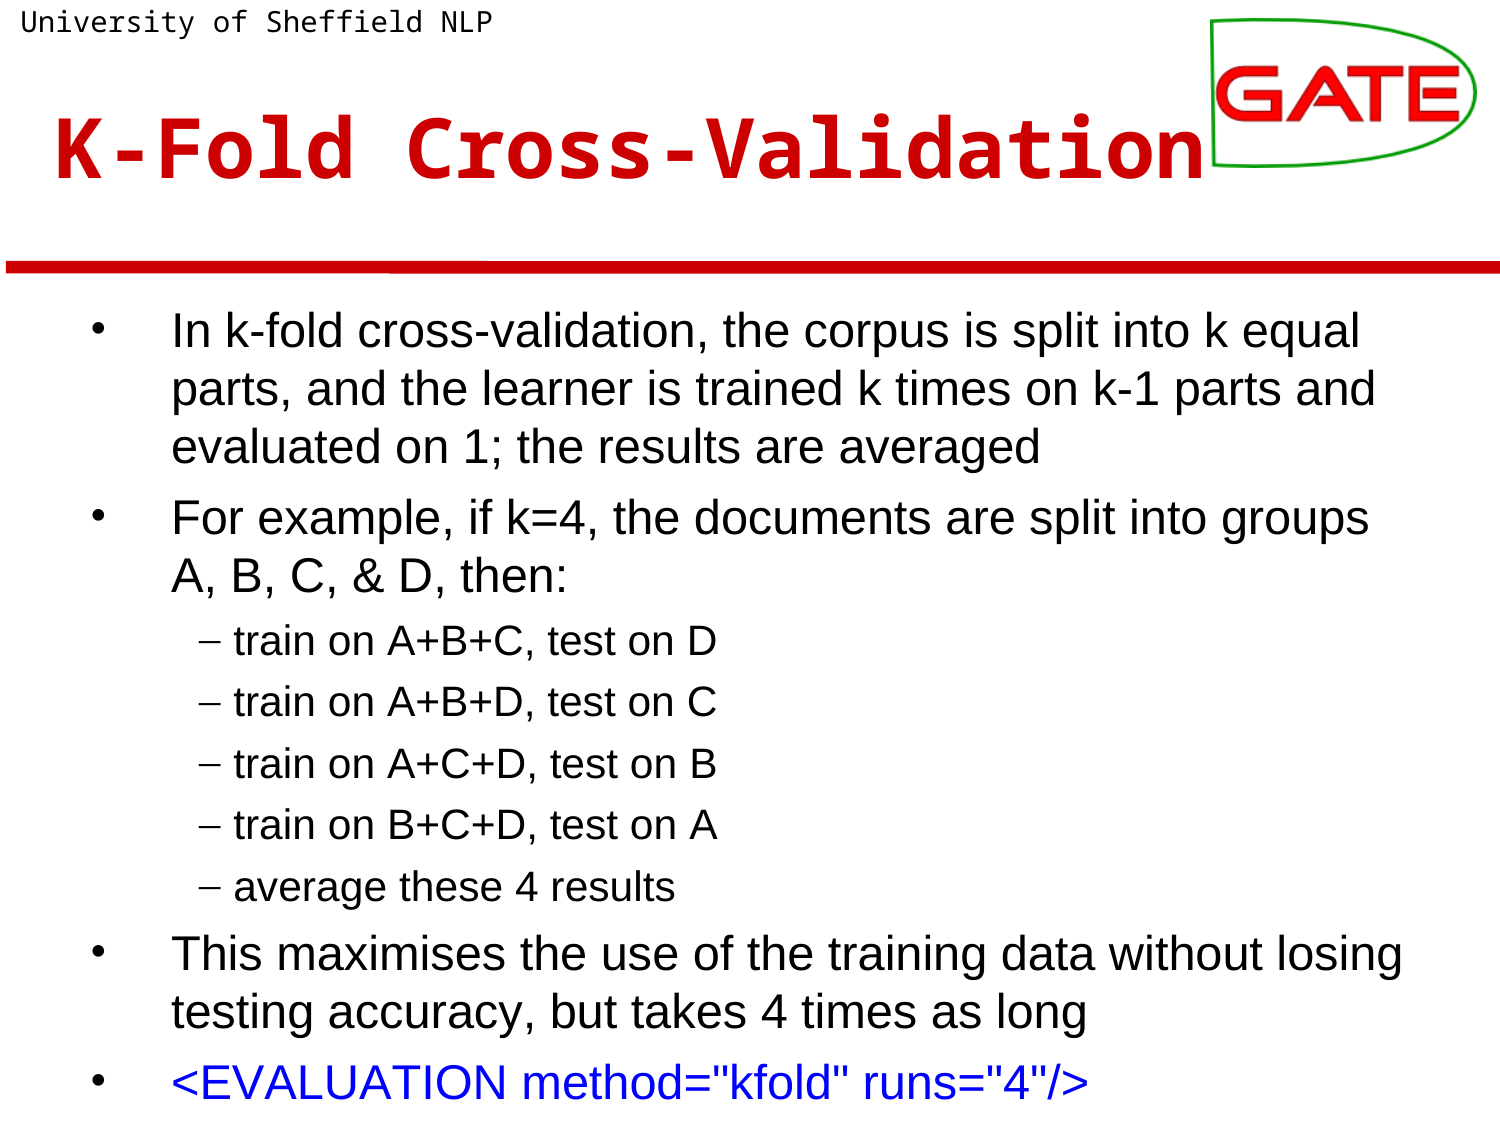

# K-Fold Cross-Validation
In k-fold cross-validation, the corpus is split into k equal parts, and the learner is trained k times on k-1 parts and evaluated on 1; the results are averaged
For example, if k=4, the documents are split into groups A, B, C, & D, then:
train on A+B+C, test on D
train on A+B+D, test on C
train on A+C+D, test on B
train on B+C+D, test on A
average these 4 results
This maximises the use of the training data without losing testing accuracy, but takes 4 times as long
<EVALUATION method="kfold" runs="4"/>